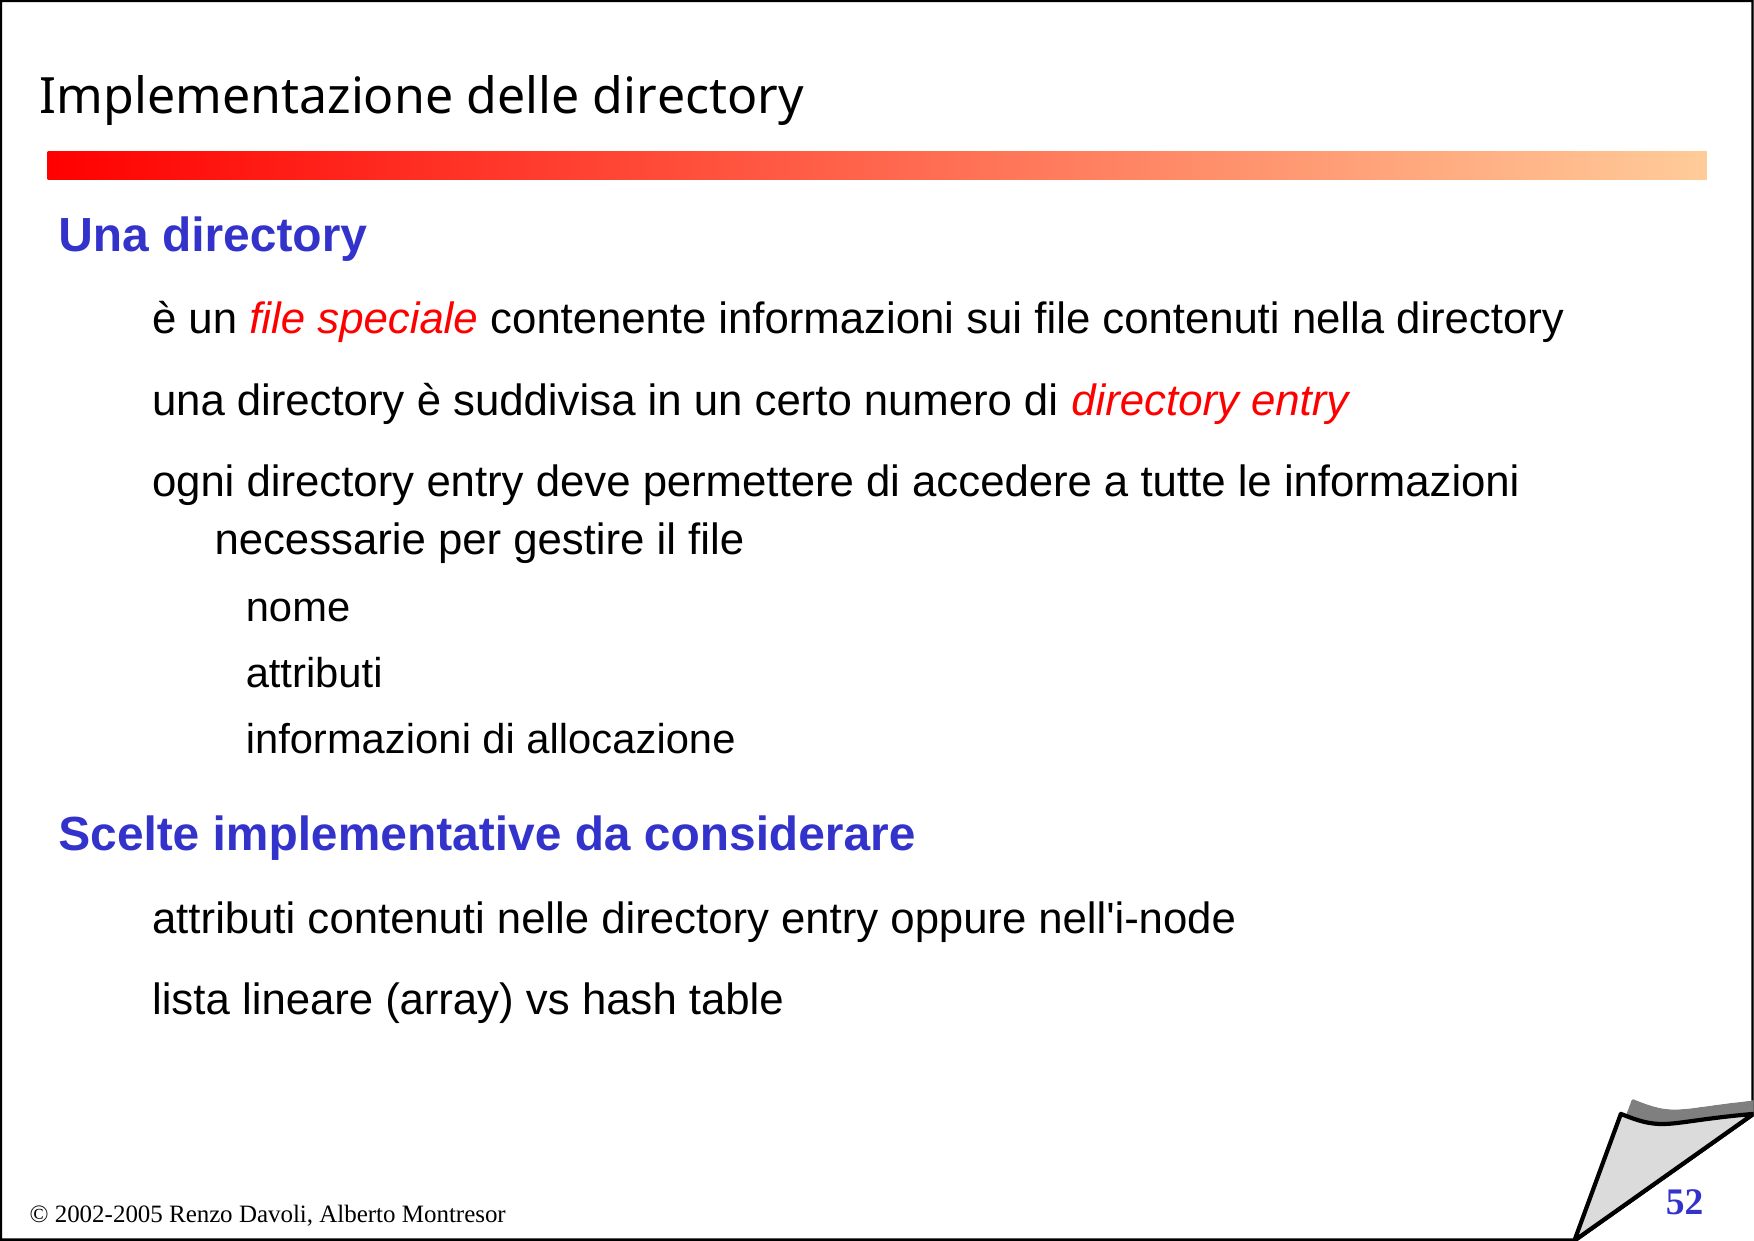

# Implementazione delle directory
Una directory
è un file speciale contenente informazioni sui file contenuti nella directory
una directory è suddivisa in un certo numero di directory entry
ogni directory entry deve permettere di accedere a tutte le informazioni necessarie per gestire il file
nome
attributi
informazioni di allocazione
Scelte implementative da considerare
attributi contenuti nelle directory entry oppure nell'i-node
lista lineare (array) vs hash table